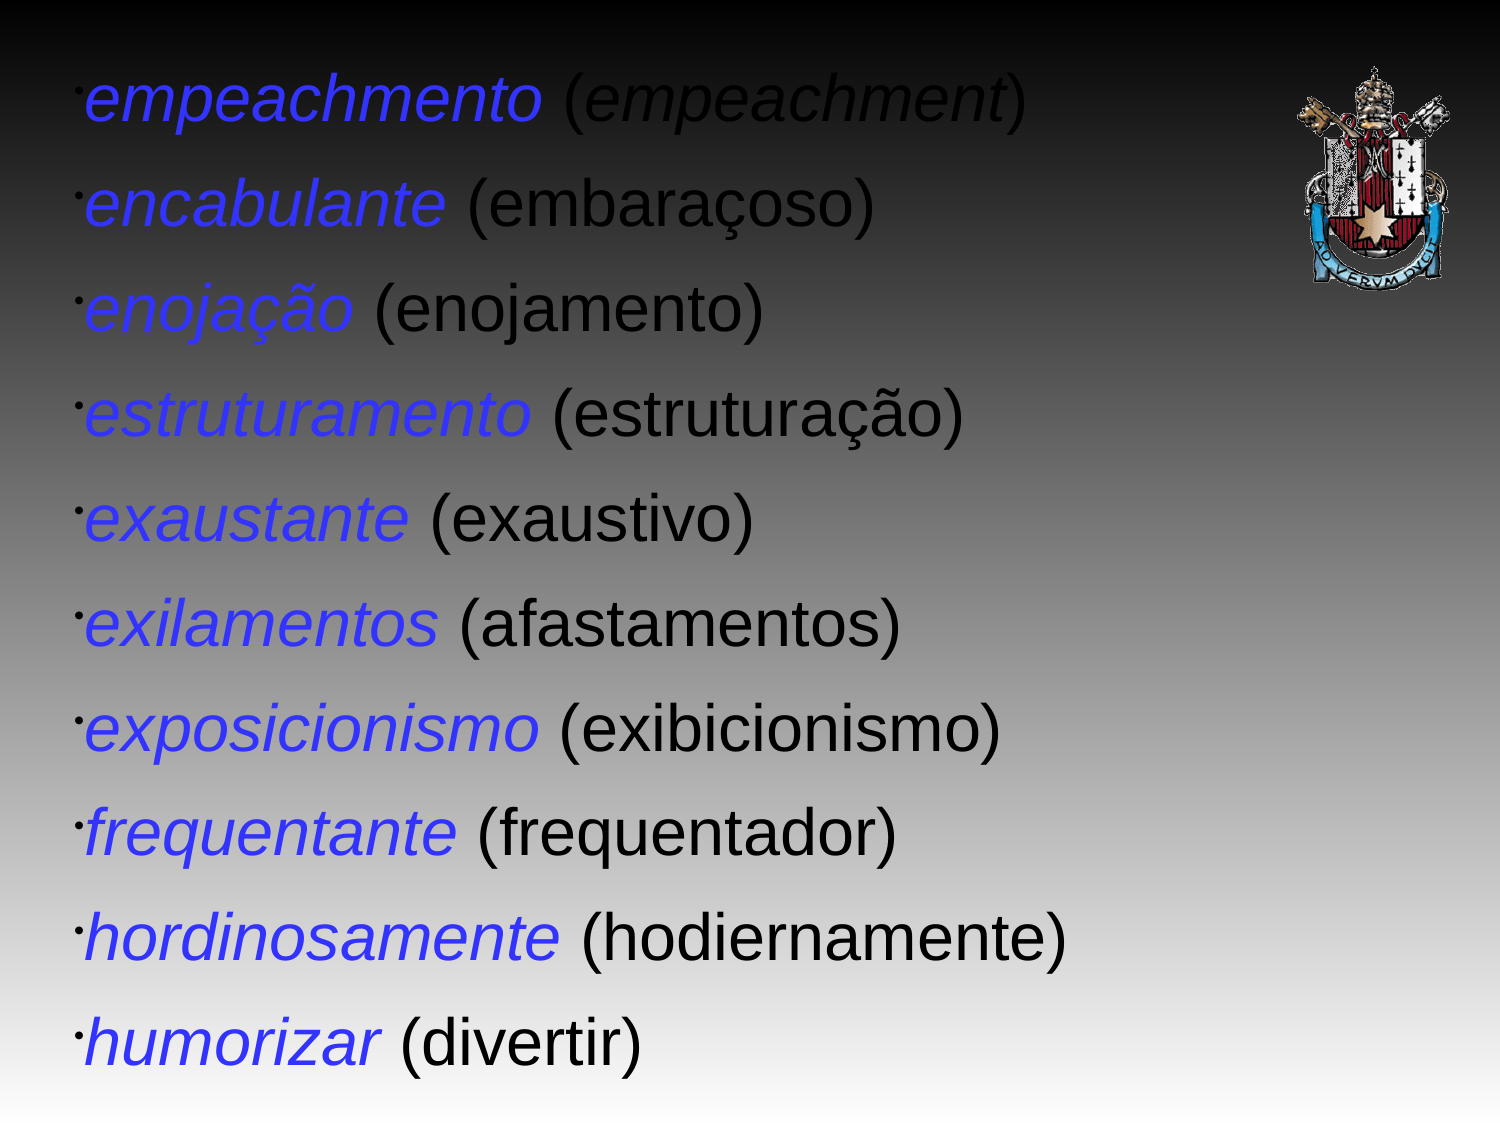

# empeachmento (empeachment)
encabulante (embaraçoso)
enojação (enojamento)
estruturamento (estruturação)
exaustante (exaustivo)
exilamentos (afastamentos)
exposicionismo (exibicionismo)
frequentante (frequentador)
hordinosamente (hodiernamente)
humorizar (divertir)